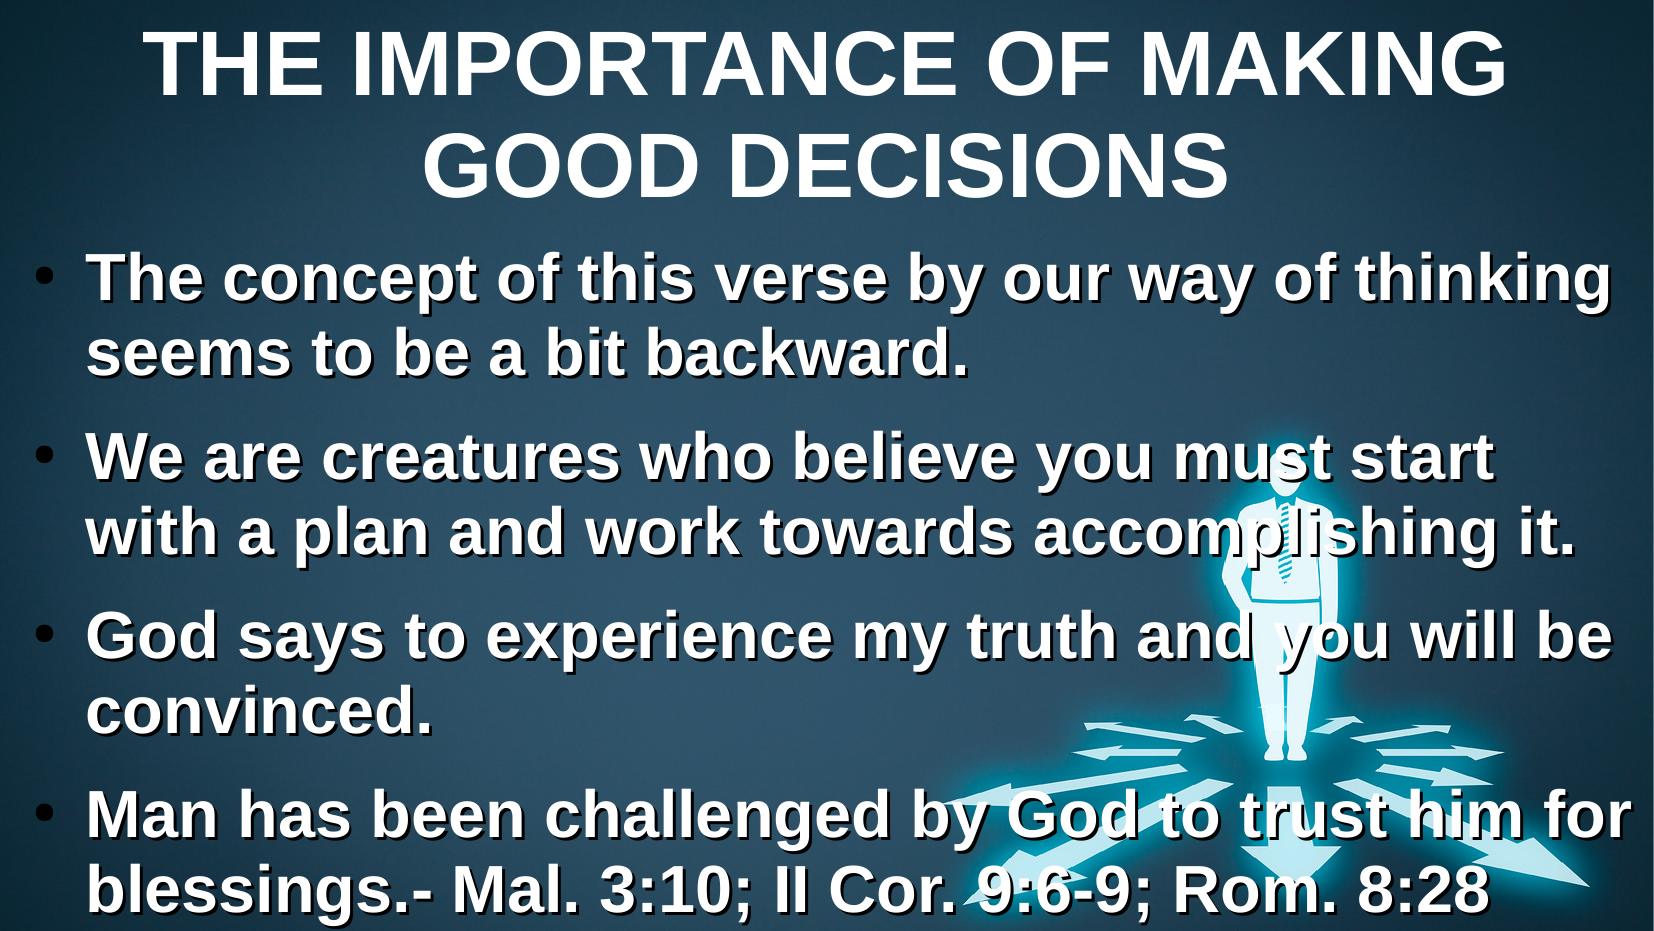

# THE IMPORTANCE OF MAKING GOOD DECISIONS
The concept of this verse by our way of thinking seems to be a bit backward.
We are creatures who believe you must start with a plan and work towards accomplishing it.
God says to experience my truth and you will be convinced.
Man has been challenged by God to trust him for blessings.- Mal. 3:10; II Cor. 9:6-9; Rom. 8:28